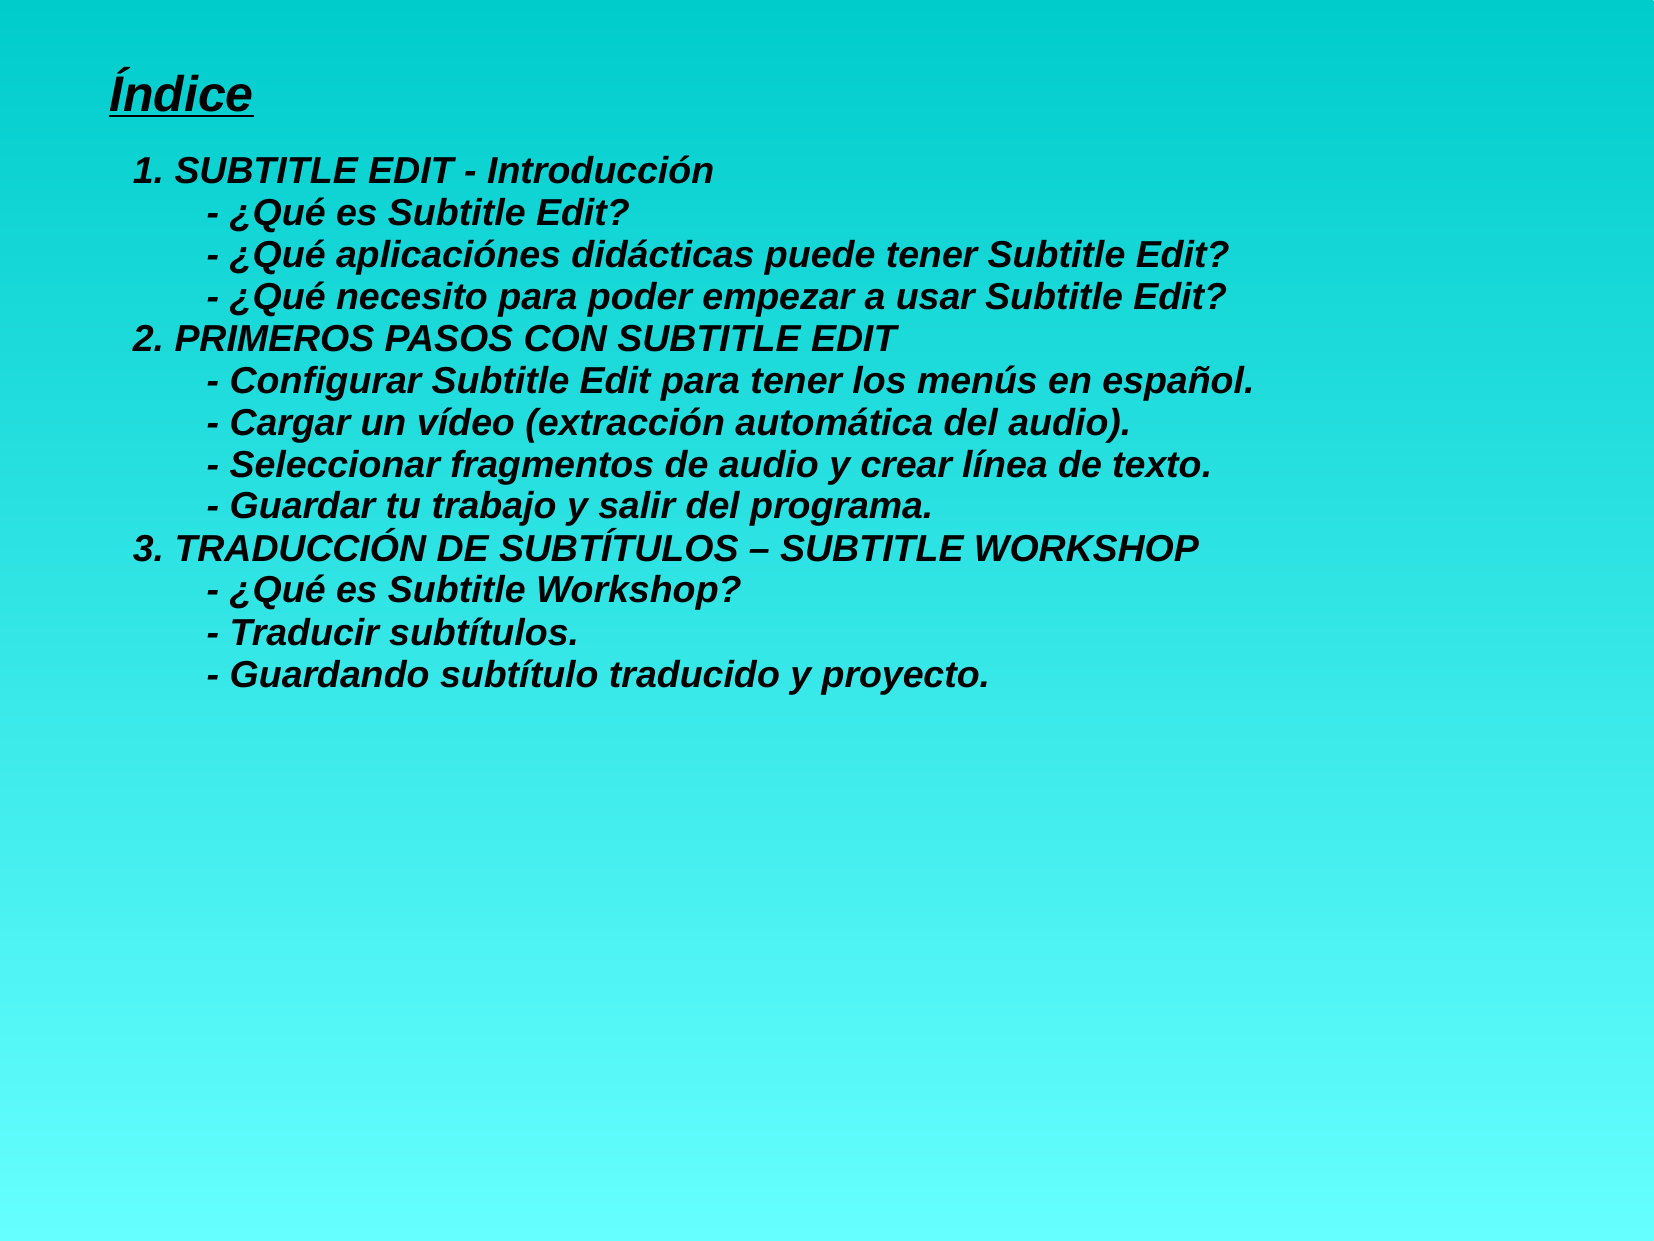

Índice
1. SUBTITLE EDIT - Introducción
	- ¿Qué es Subtitle Edit?
	- ¿Qué aplicaciónes didácticas puede tener Subtitle Edit?
	- ¿Qué necesito para poder empezar a usar Subtitle Edit?
2. PRIMEROS PASOS CON SUBTITLE EDIT
	- Configurar Subtitle Edit para tener los menús en español.
	- Cargar un vídeo (extracción automática del audio).
	- Seleccionar fragmentos de audio y crear línea de texto.
	- Guardar tu trabajo y salir del programa.
3. TRADUCCIÓN DE SUBTÍTULOS – SUBTITLE WORKSHOP
	- ¿Qué es Subtitle Workshop?
	- Traducir subtítulos.
	- Guardando subtítulo traducido y proyecto.